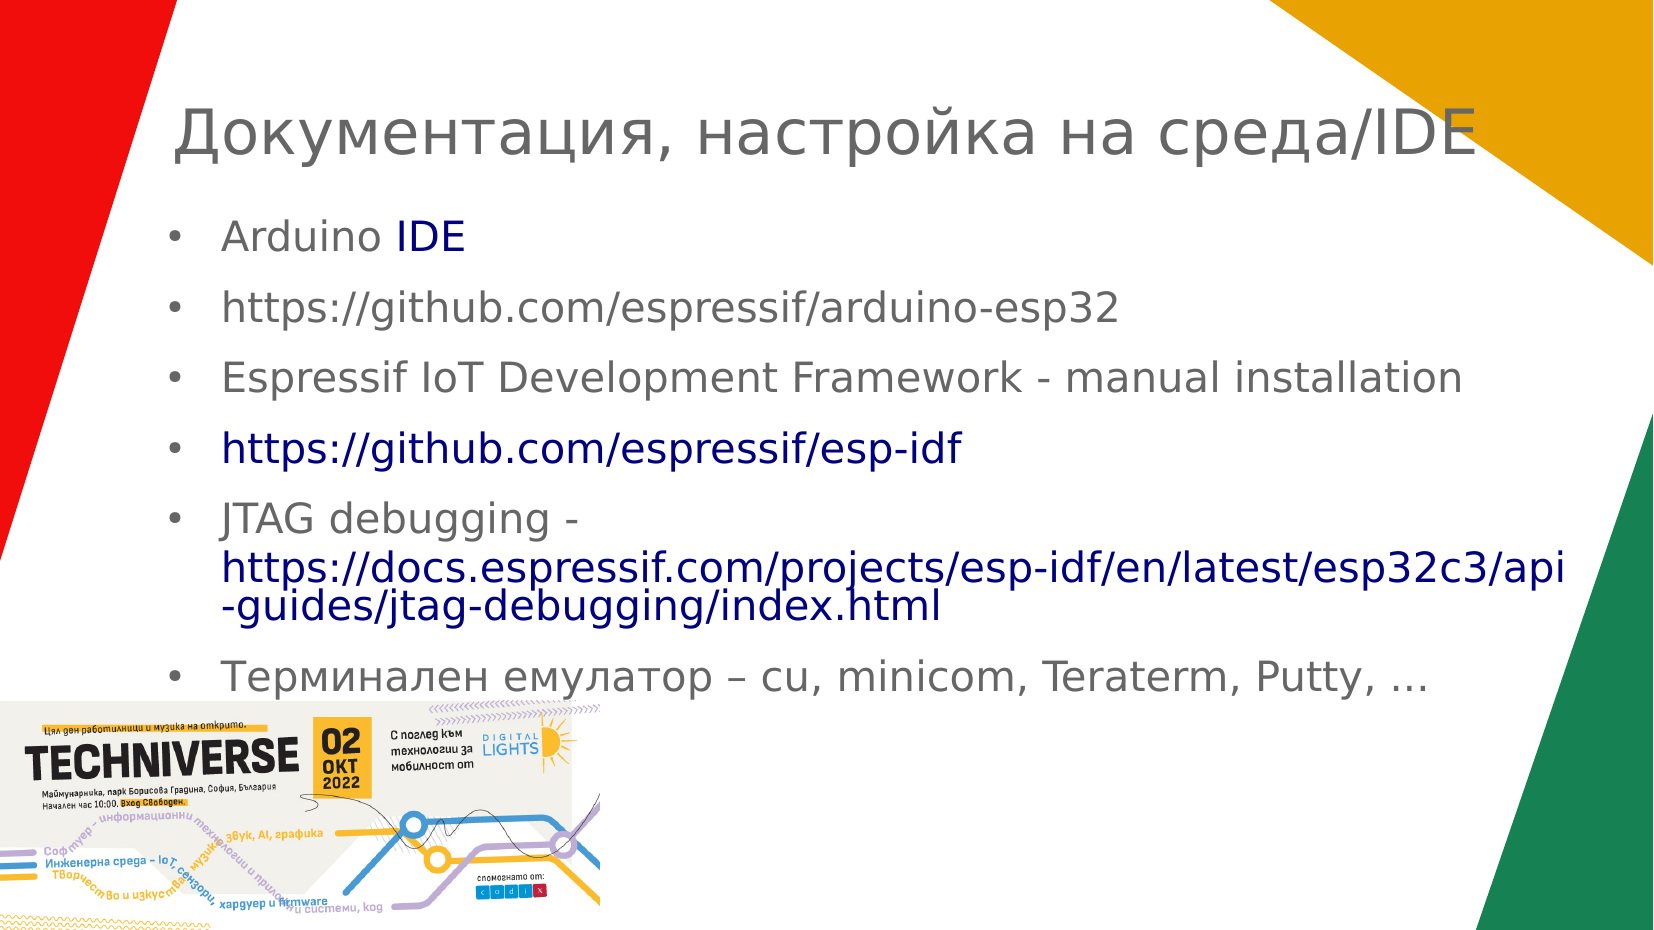

# Документация, настройка на среда/IDE
Arduino IDE
https://github.com/espressif/arduino-esp32
Espressif IoT Development Framework - manual installation
https://github.com/espressif/esp-idf
JTAG debugging - https://docs.espressif.com/projects/esp-idf/en/latest/esp32c3/api-guides/jtag-debugging/index.html
Терминален емулатор – cu, minicom, Teraterm, Putty, ...
7